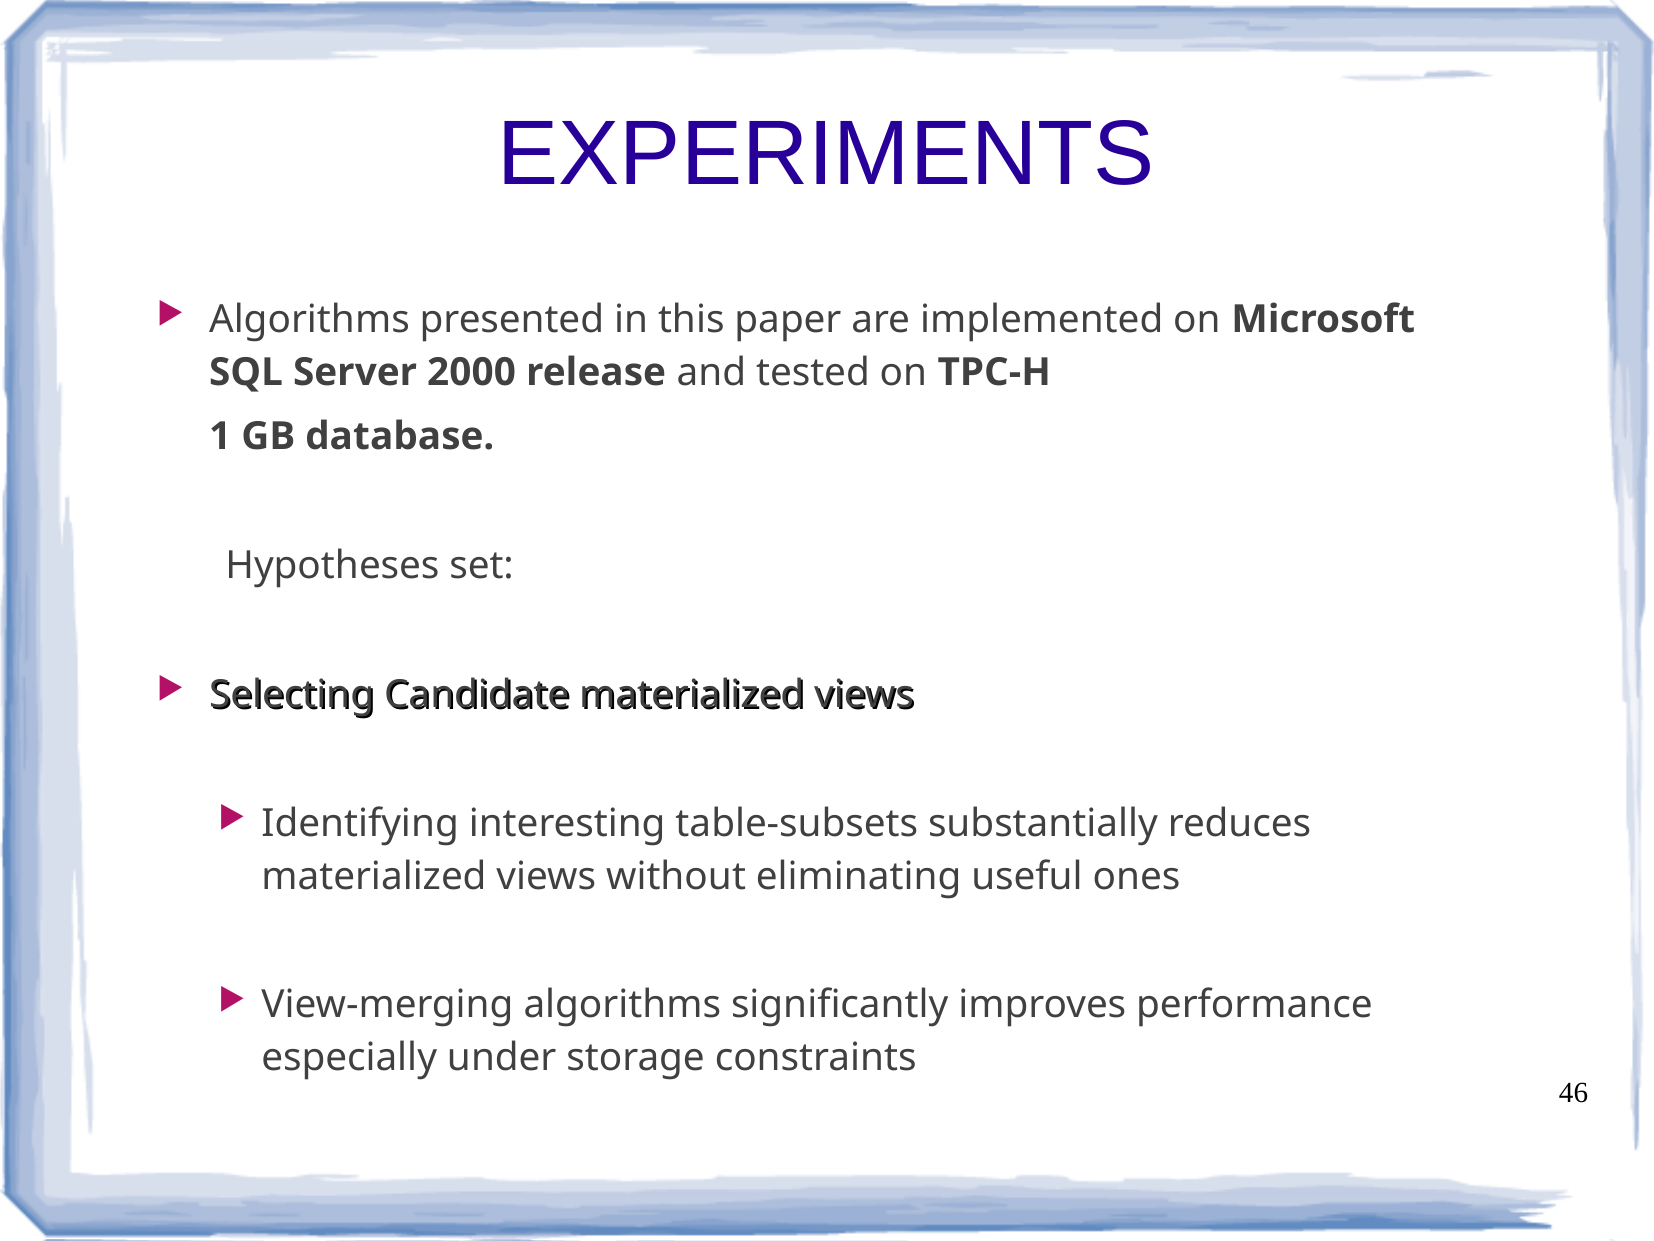

# EXPERIMENTS
Algorithms presented in this paper are implemented on Microsoft SQL Server 2000 release and tested on TPC-H
1 GB database.
	Hypotheses set:
Selecting Candidate materialized views
Identifying interesting table-subsets substantially reduces materialized views without eliminating useful ones
View-merging algorithms significantly improves performance especially under storage constraints
46